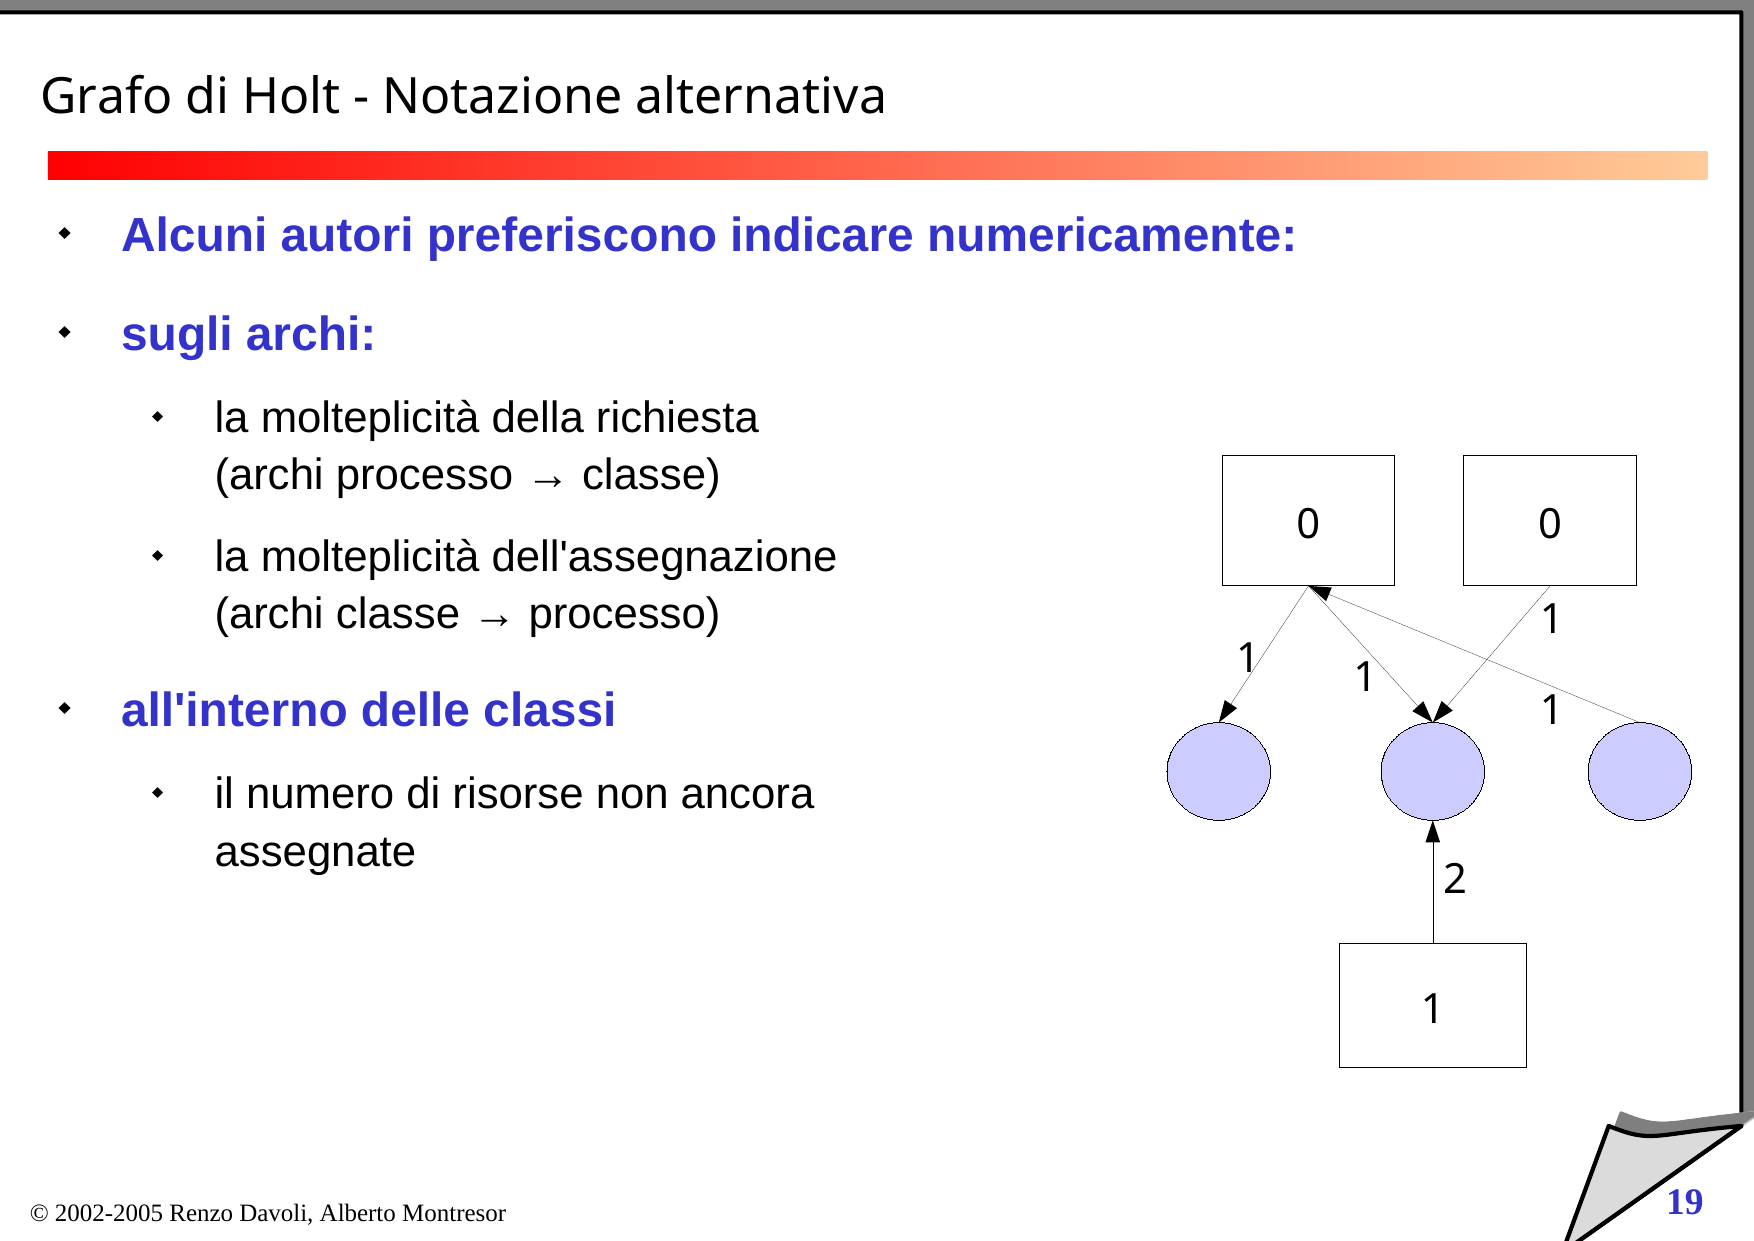

# Grafo di Holt - Notazione alternativa
Alcuni autori preferiscono indicare numericamente:
sugli archi:
la molteplicità della richiesta
(archi processo → classe)
la molteplicità dell'assegnazione
(archi classe → processo)
all'interno delle classi
il numero di risorse non ancora
assegnate
0
0
1
1
1
1
2
1